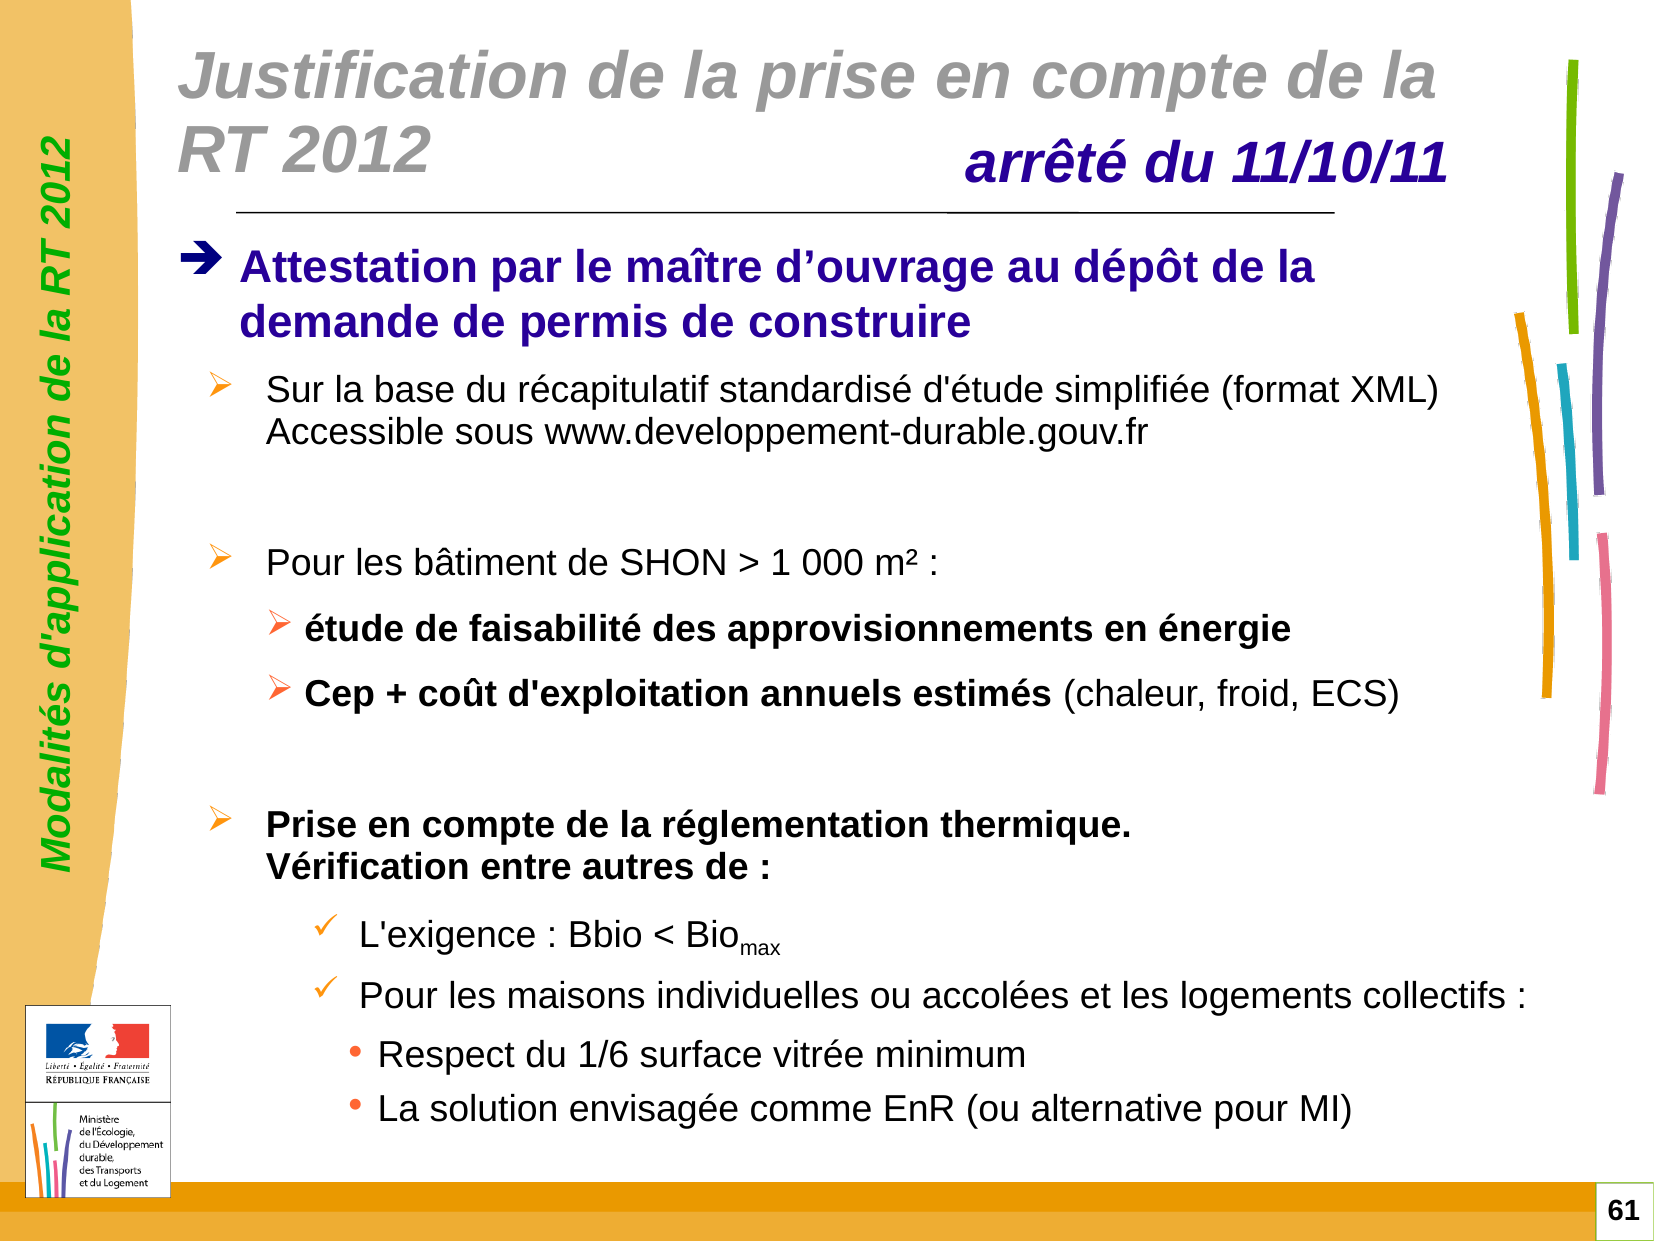

Justification de la prise en compte de la RT 2012
arrêté du 11/10/11
# Attestation par le maître d’ouvrage au dépôt de la demande de permis de construire
Sur la base du récapitulatif standardisé d'étude simplifiée (format XML)
Accessible sous www.developpement-durable.gouv.fr
Pour les bâtiment de SHON > 1 000 m² :
 étude de faisabilité des approvisionnements en énergie
 Cep + coût d'exploitation annuels estimés (chaleur, froid, ECS)
Prise en compte de la réglementation thermique.
Vérification entre autres de :
L'exigence : Bbio < Biomax
Pour les maisons individuelles ou accolées et les logements collectifs :
 Respect du 1/6 surface vitrée minimum
 La solution envisagée comme EnR (ou alternative pour MI)
Modalités d'application de la RT 2012
61